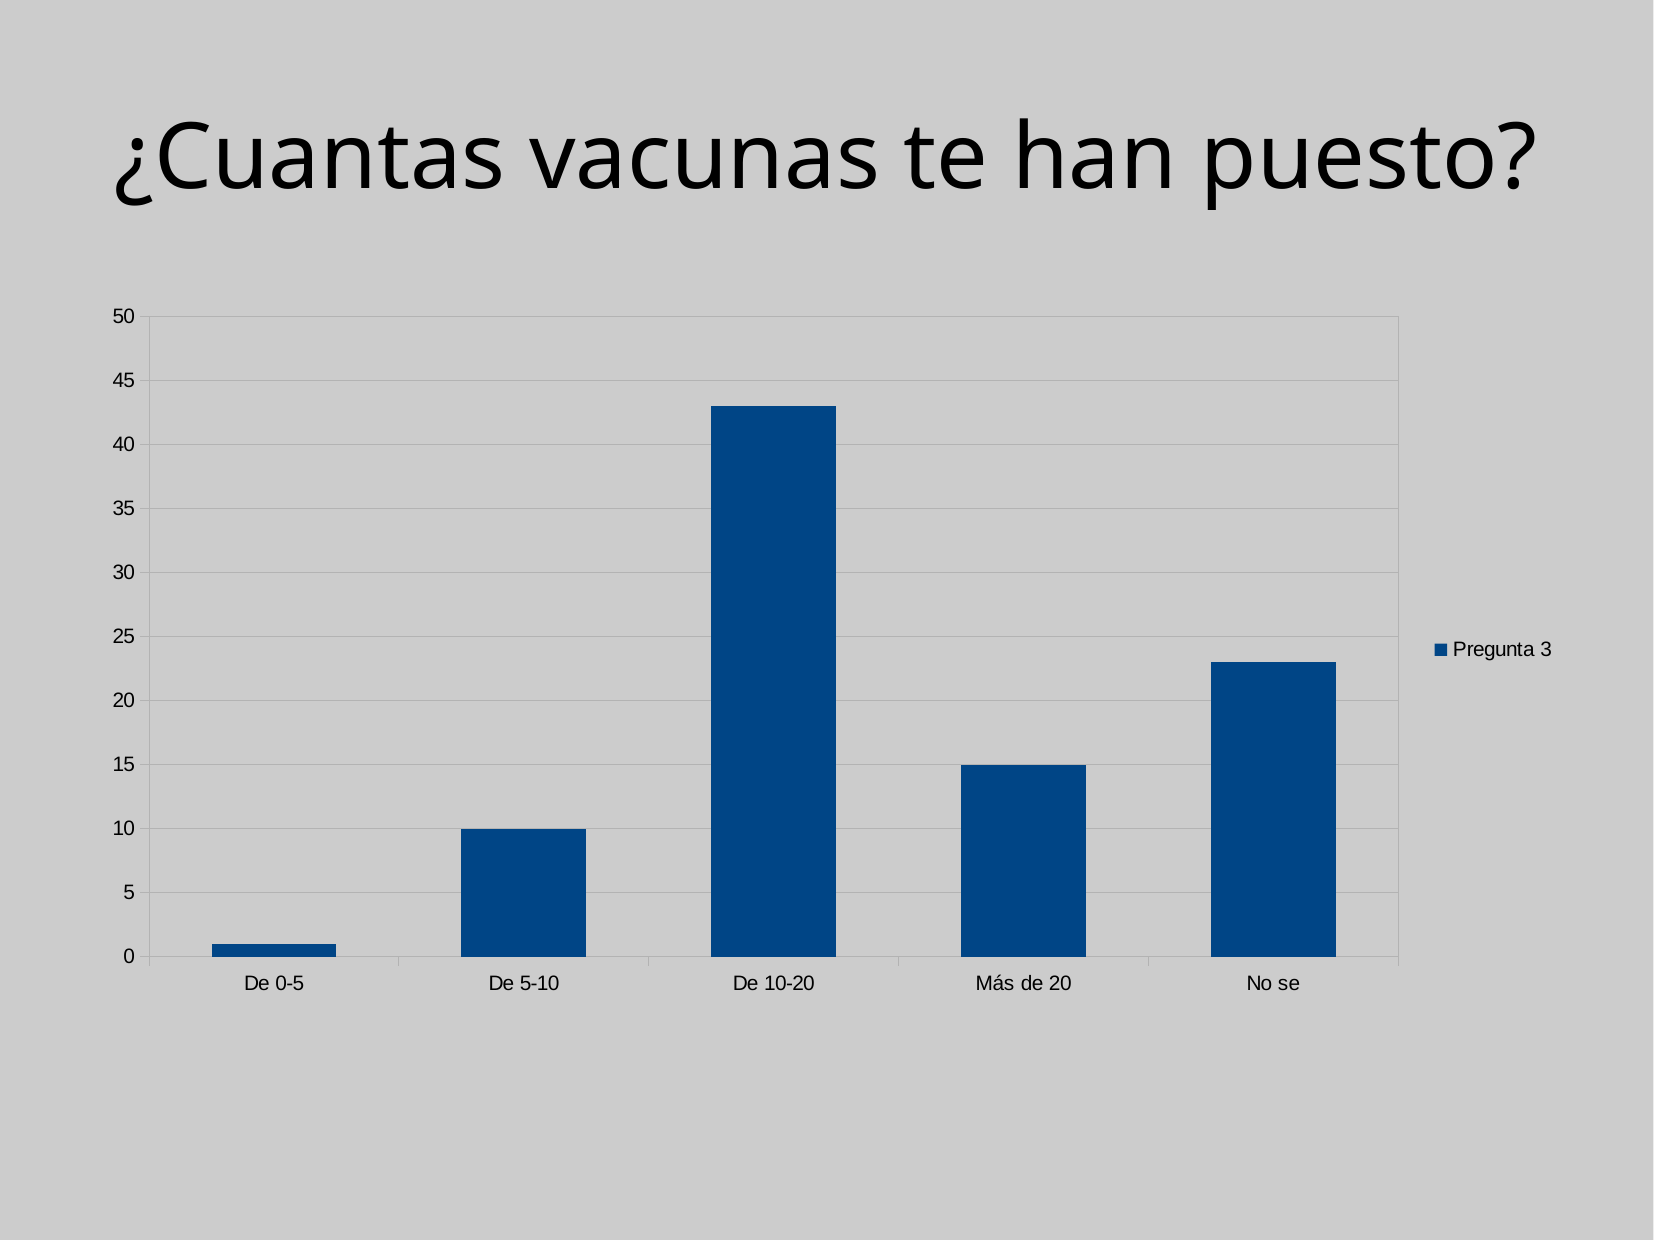

# ¿Cuantas vacunas te han puesto?
### Chart
| Category | Pregunta 3 |
|---|---|
| De 0-5 | 1.0 |
| De 5-10 | 10.0 |
| De 10-20 | 43.0 |
| Más de 20 | 15.0 |
| No se | 23.0 |